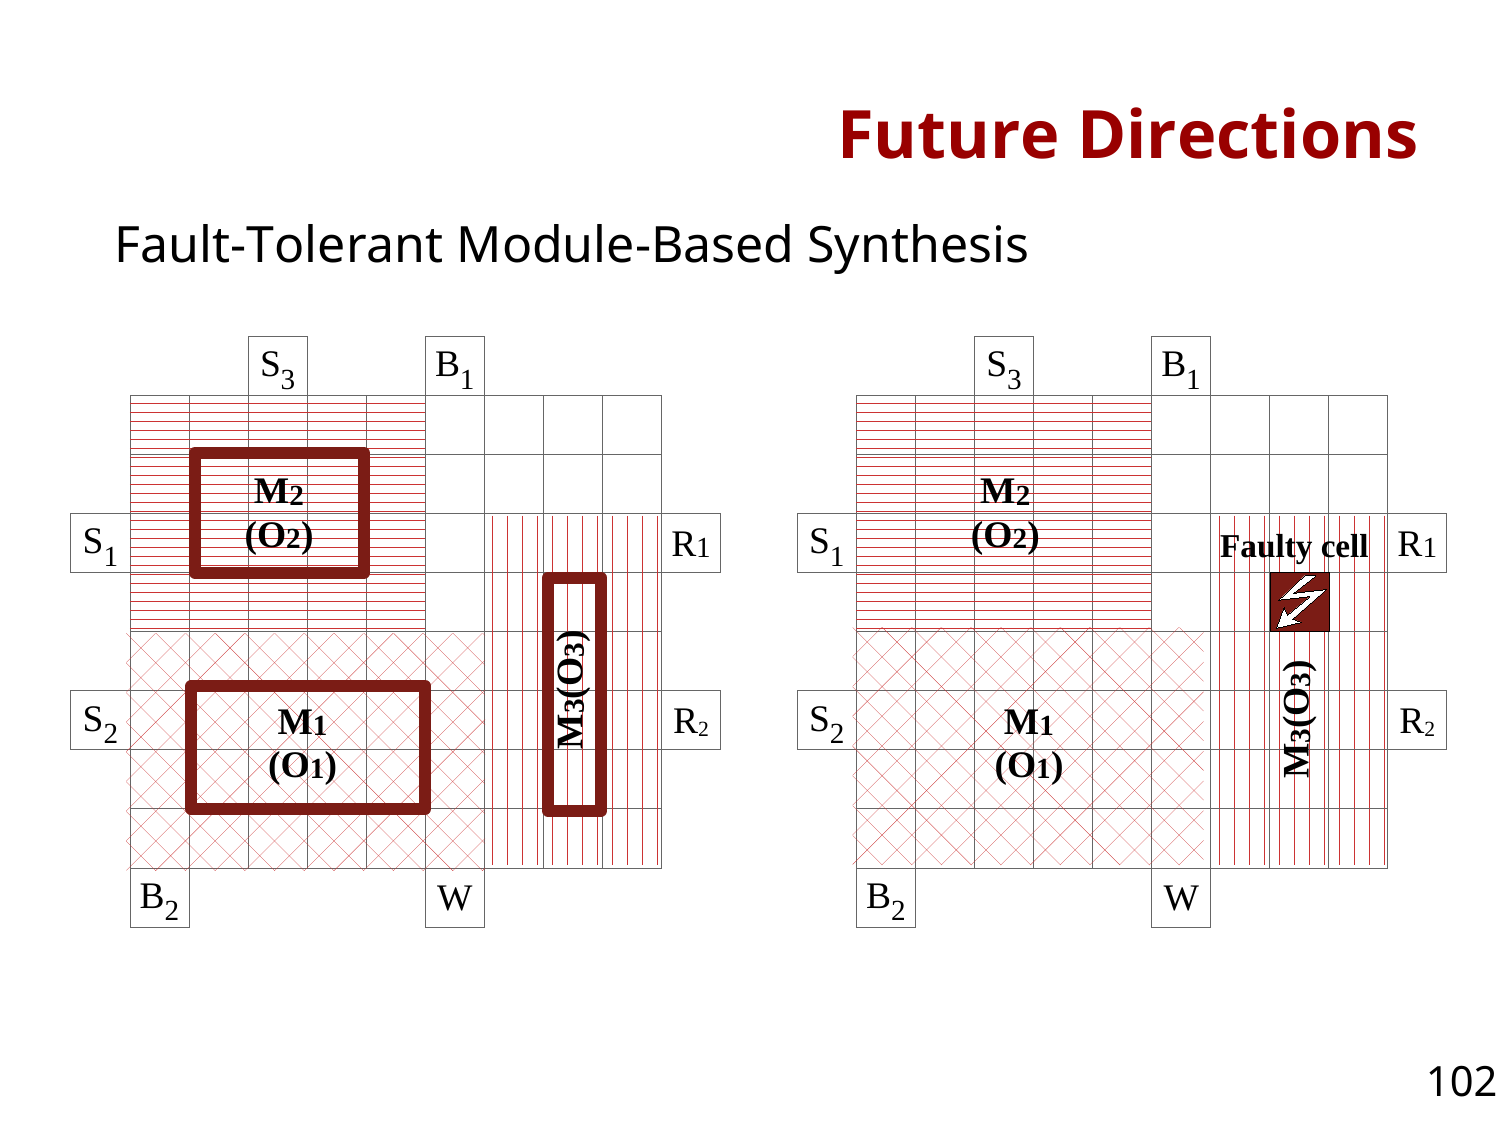

# Future Directions
Fault-Tolerant Module-Based Synthesis
S3
B1
S1
R1
S2
R2
B2
W
S3
B1
S1
R1
S2
R2
B2
W
M2
(O2)
M2
(O2)
Faulty cell
M3(O3)
M3(O3)
M1
(O1)
M1
(O1)